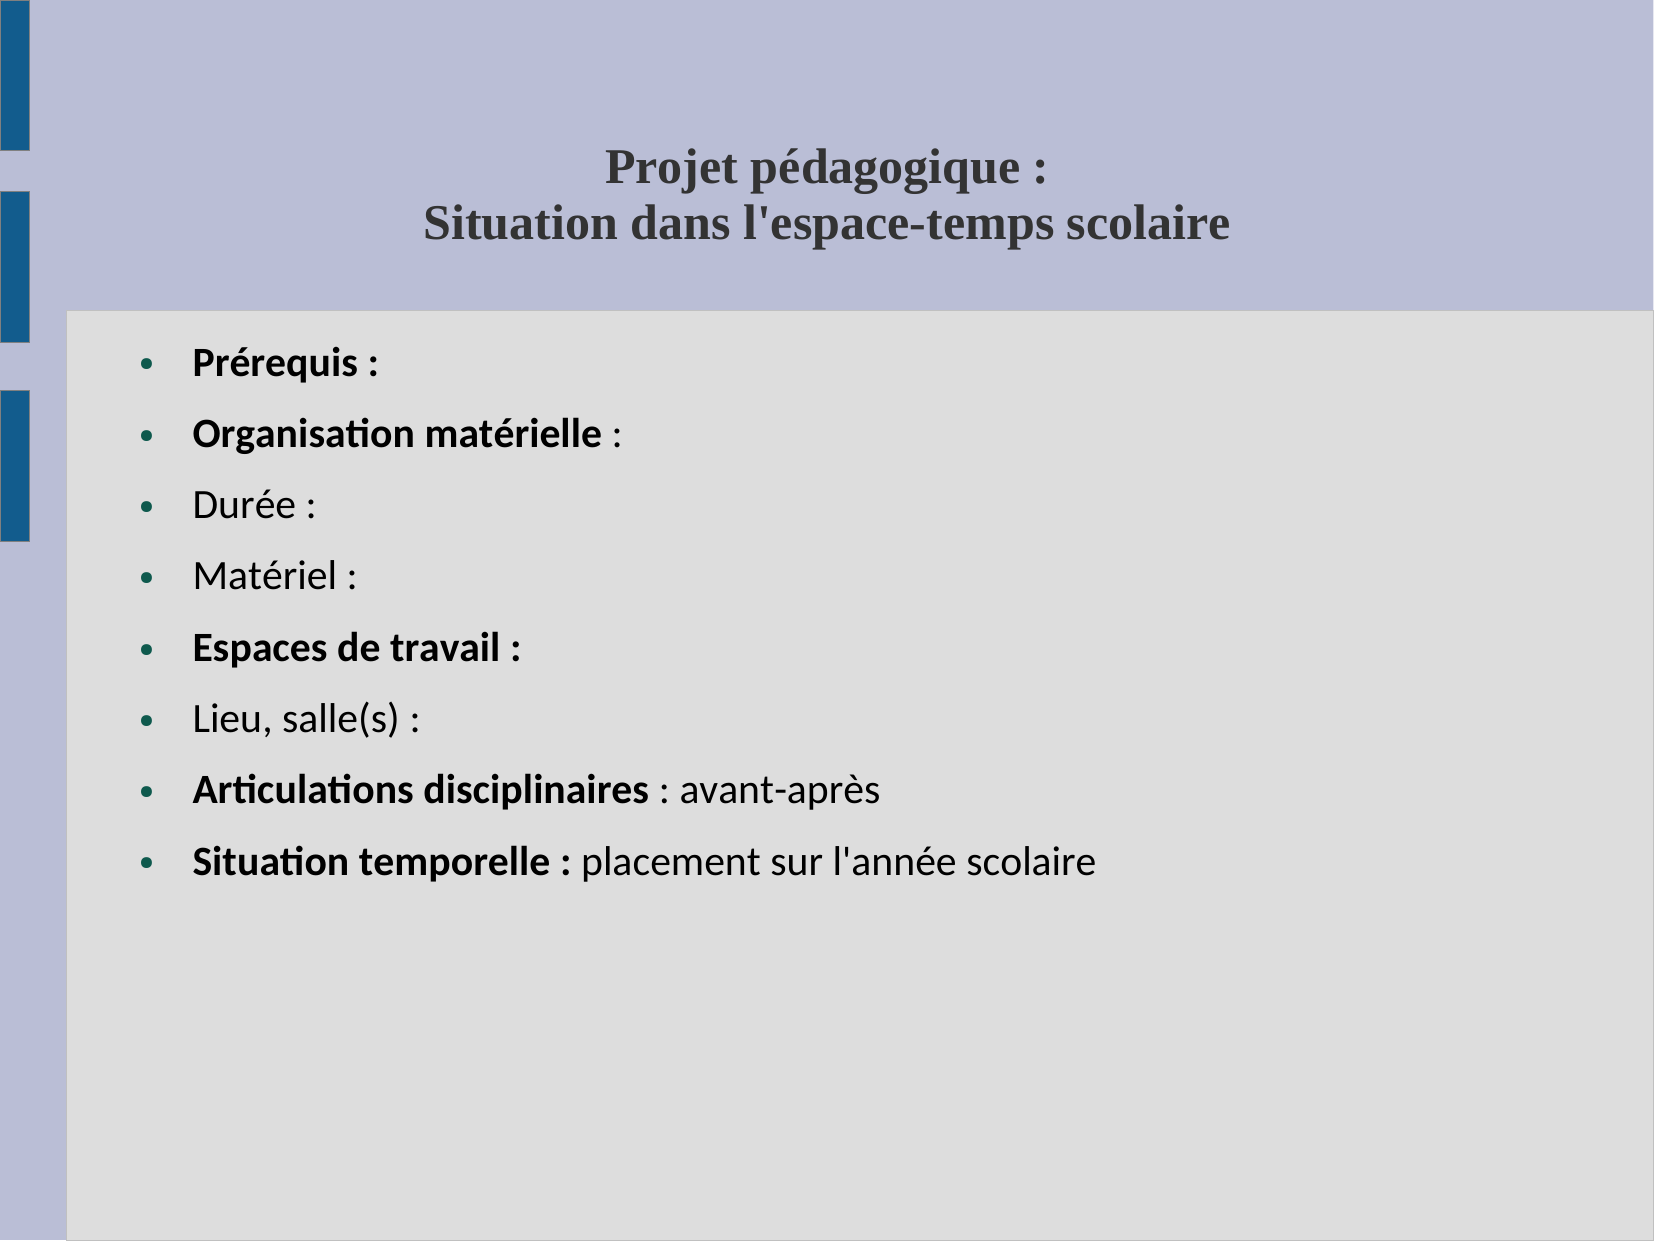

# Projet pédagogique : Situation dans l'espace-temps scolaire
Prérequis :
Organisation matérielle :
Durée :
Matériel :
Espaces de travail :
Lieu, salle(s) :
Articulations disciplinaires : avant-après
Situation temporelle : placement sur l'année scolaire